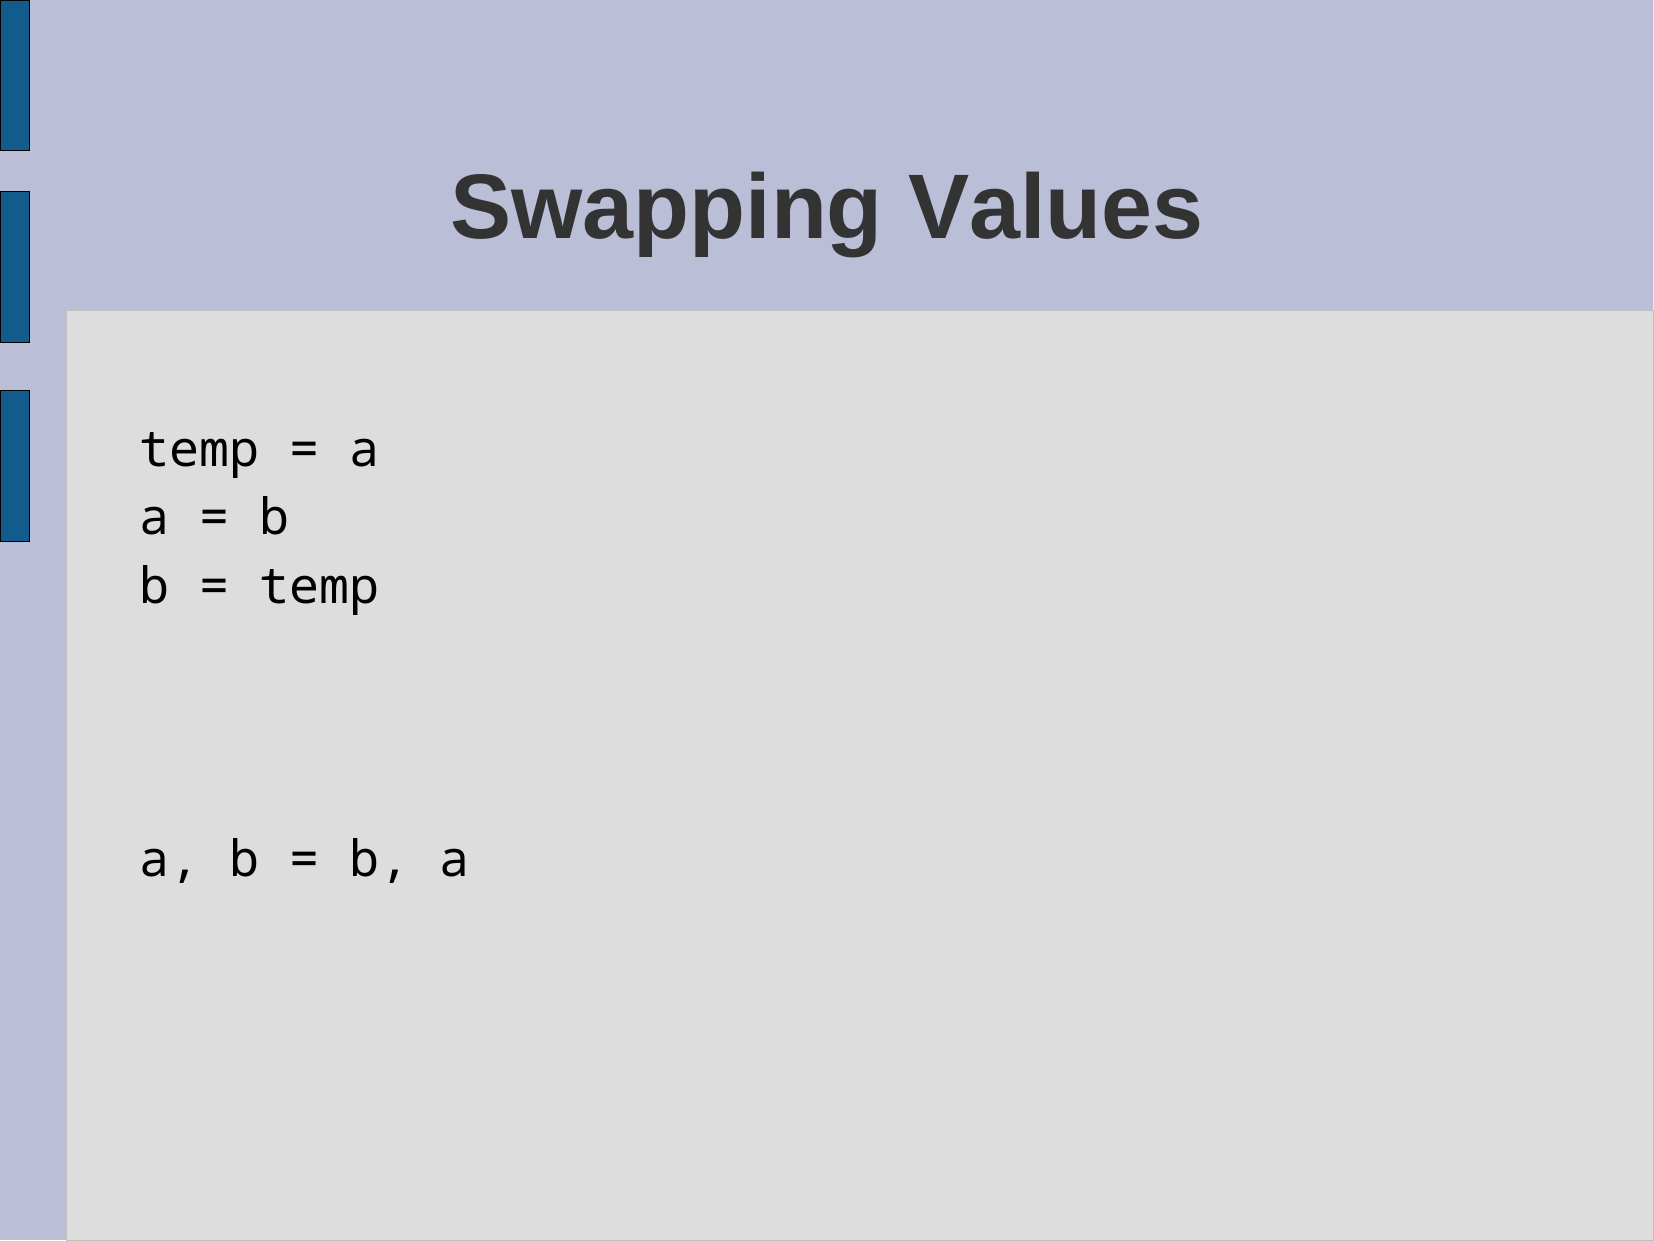

#
Swapping Values
temp = a
a = b
b = temp
a, b = b, a